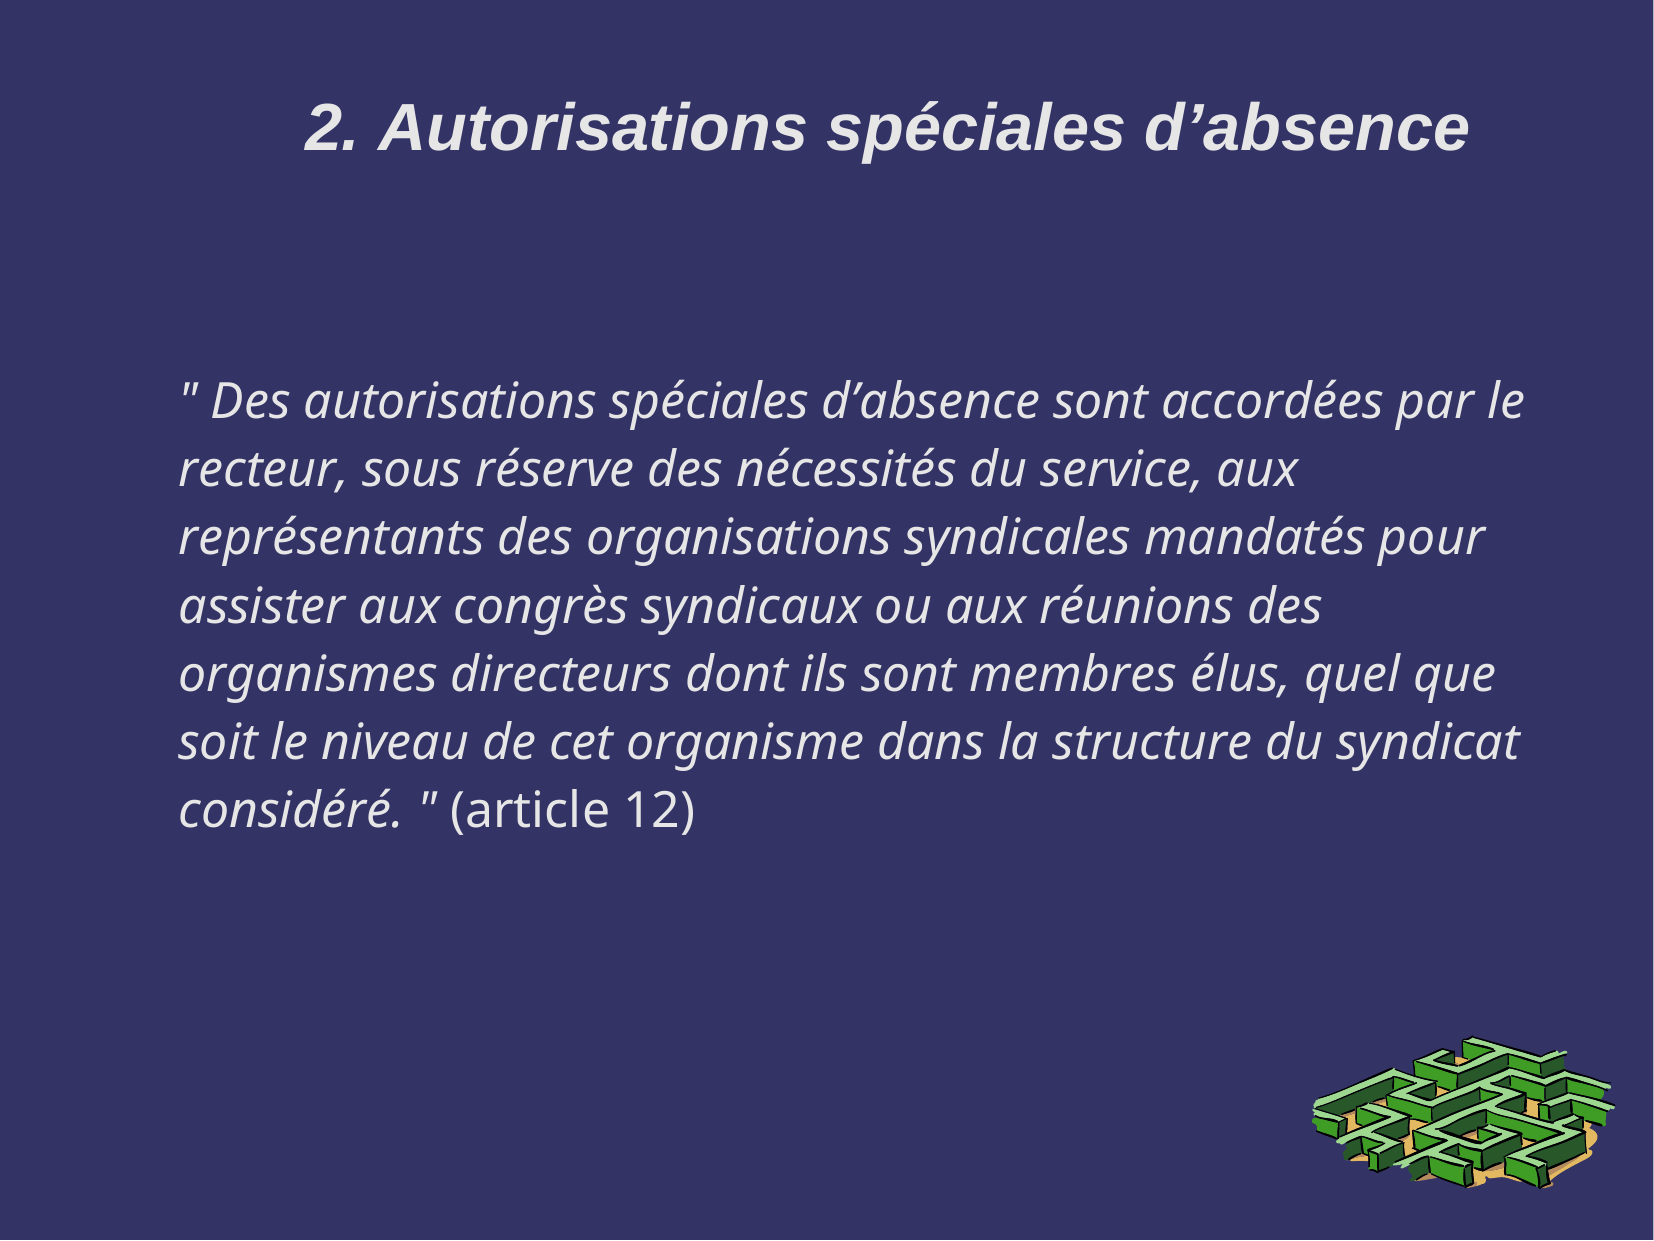

# 2. Autorisations spéciales d’absence
" Des autorisations spéciales d’absence sont accordées par le recteur, sous réserve des nécessités du service, aux représentants des organisations syndicales mandatés pour assister aux congrès syndicaux ou aux réunions des organismes directeurs dont ils sont membres élus, quel que soit le niveau de cet organisme dans la structure du syndicat considéré. " (article 12)